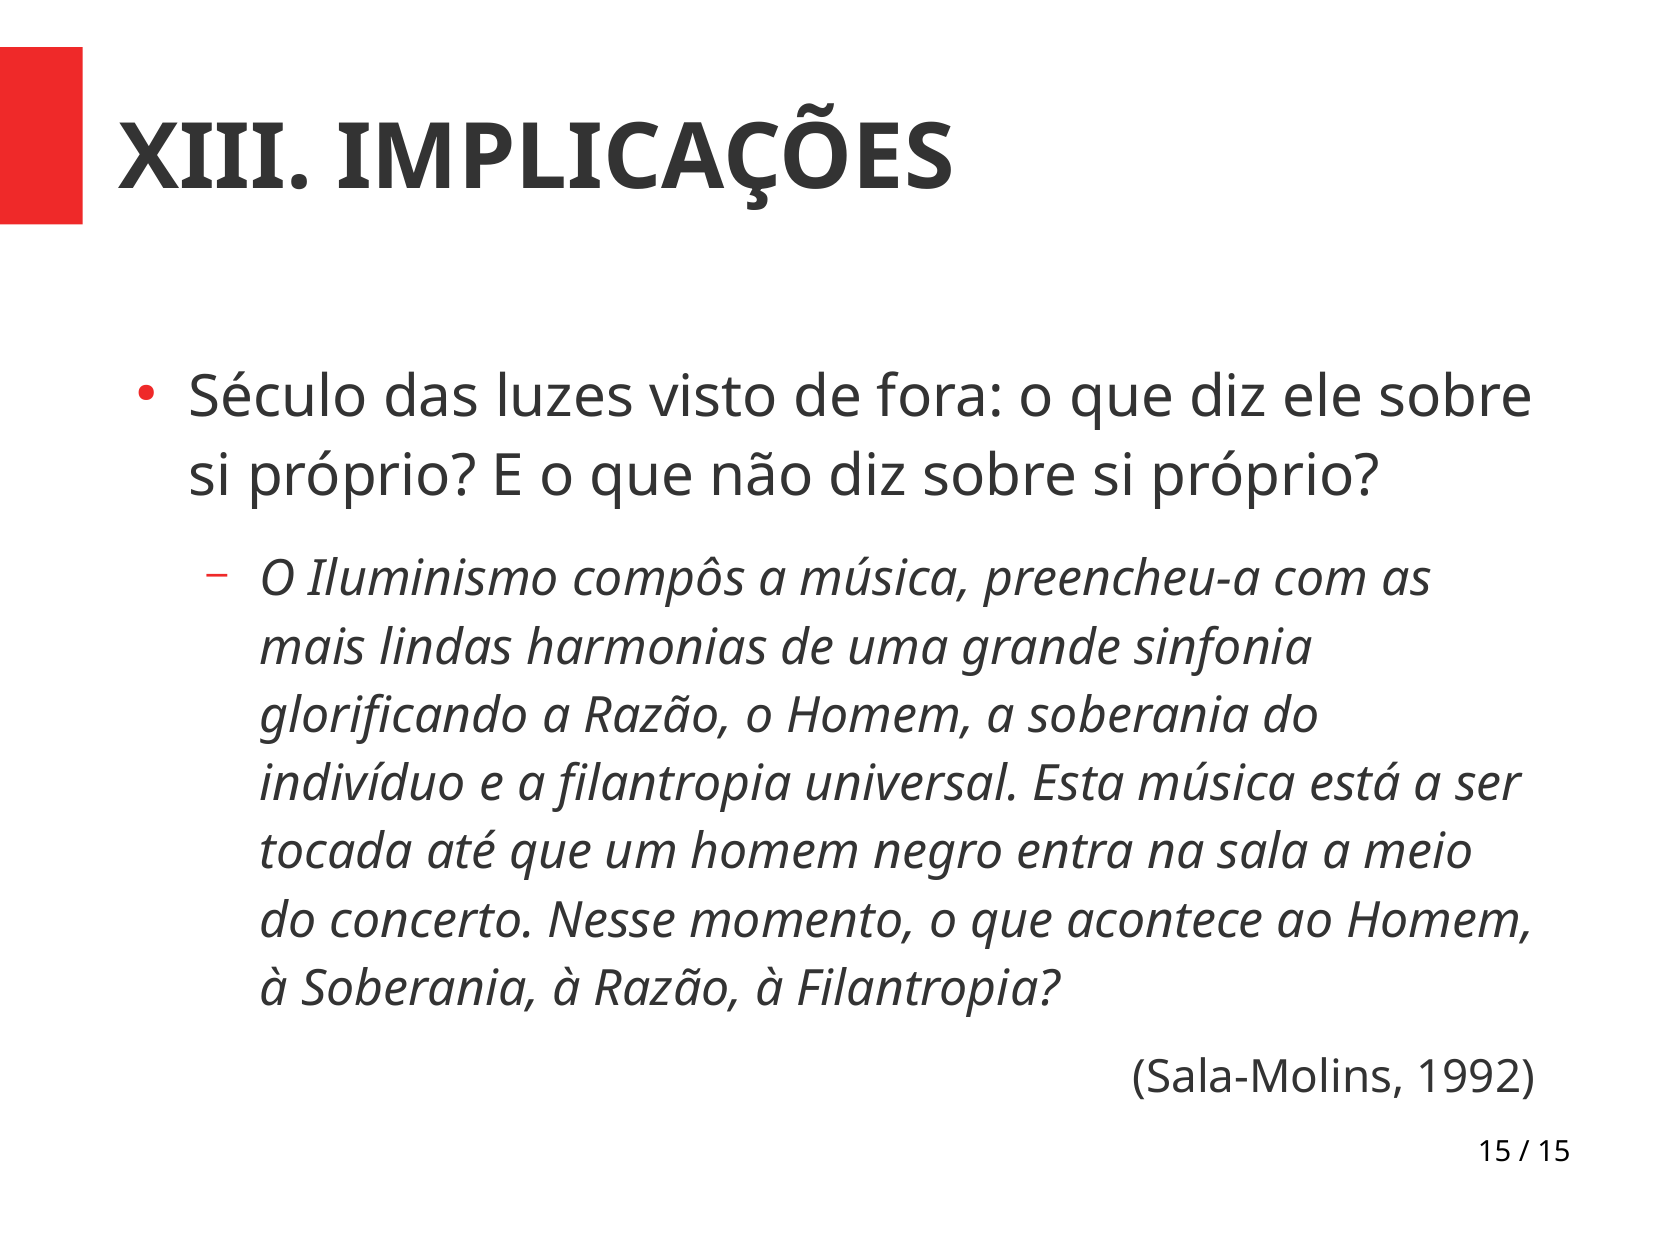

# XIII. IMPLICAÇÕES
Século das luzes visto de fora: o que diz ele sobre si próprio? E o que não diz sobre si próprio?
O Iluminismo compôs a música, preencheu-a com as mais lindas harmonias de uma grande sinfonia glorificando a Razão, o Homem, a soberania do indivíduo e a filantropia universal. Esta música está a ser tocada até que um homem negro entra na sala a meio do concerto. Nesse momento, o que acontece ao Homem, à Soberania, à Razão, à Filantropia?
(Sala-Molins, 1992)
15